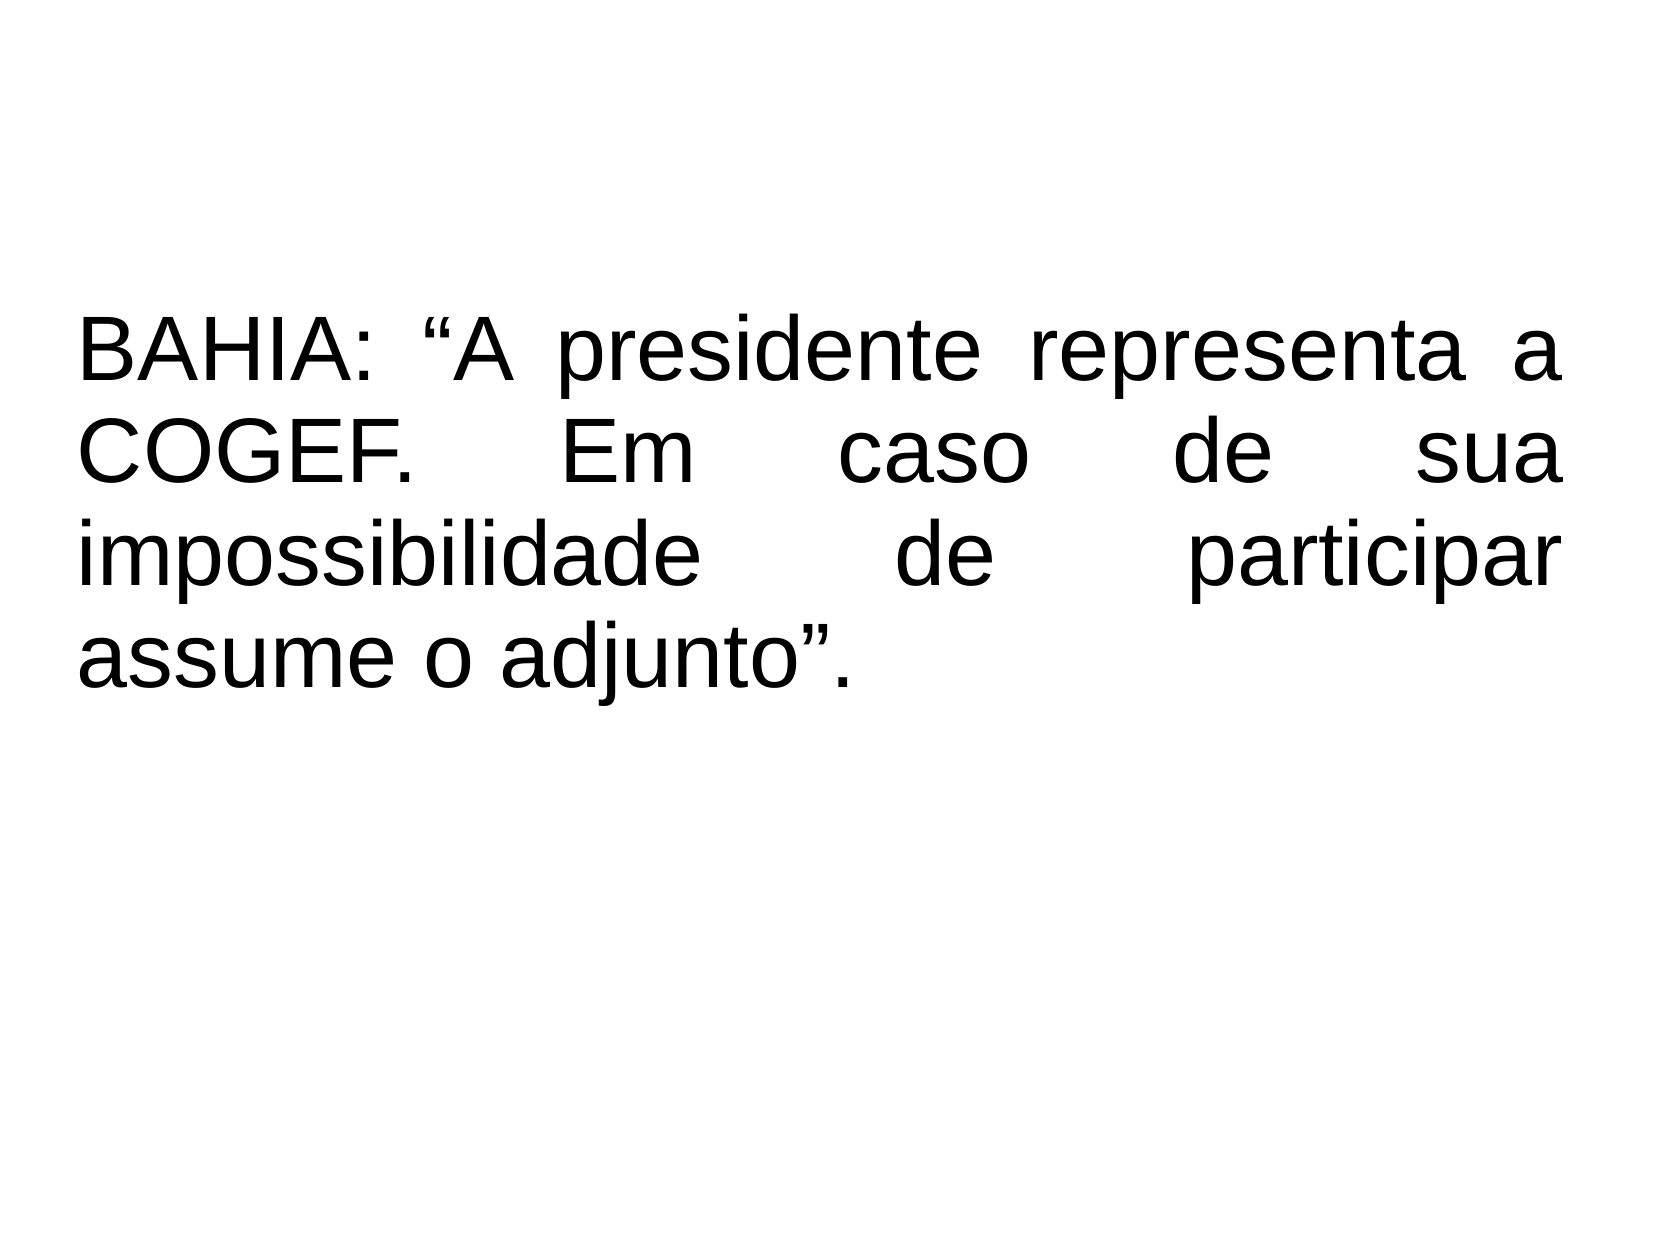

# BAHIA: “A presidente representa a COGEF. Em caso de sua impossibilidade de participar assume o adjunto”.